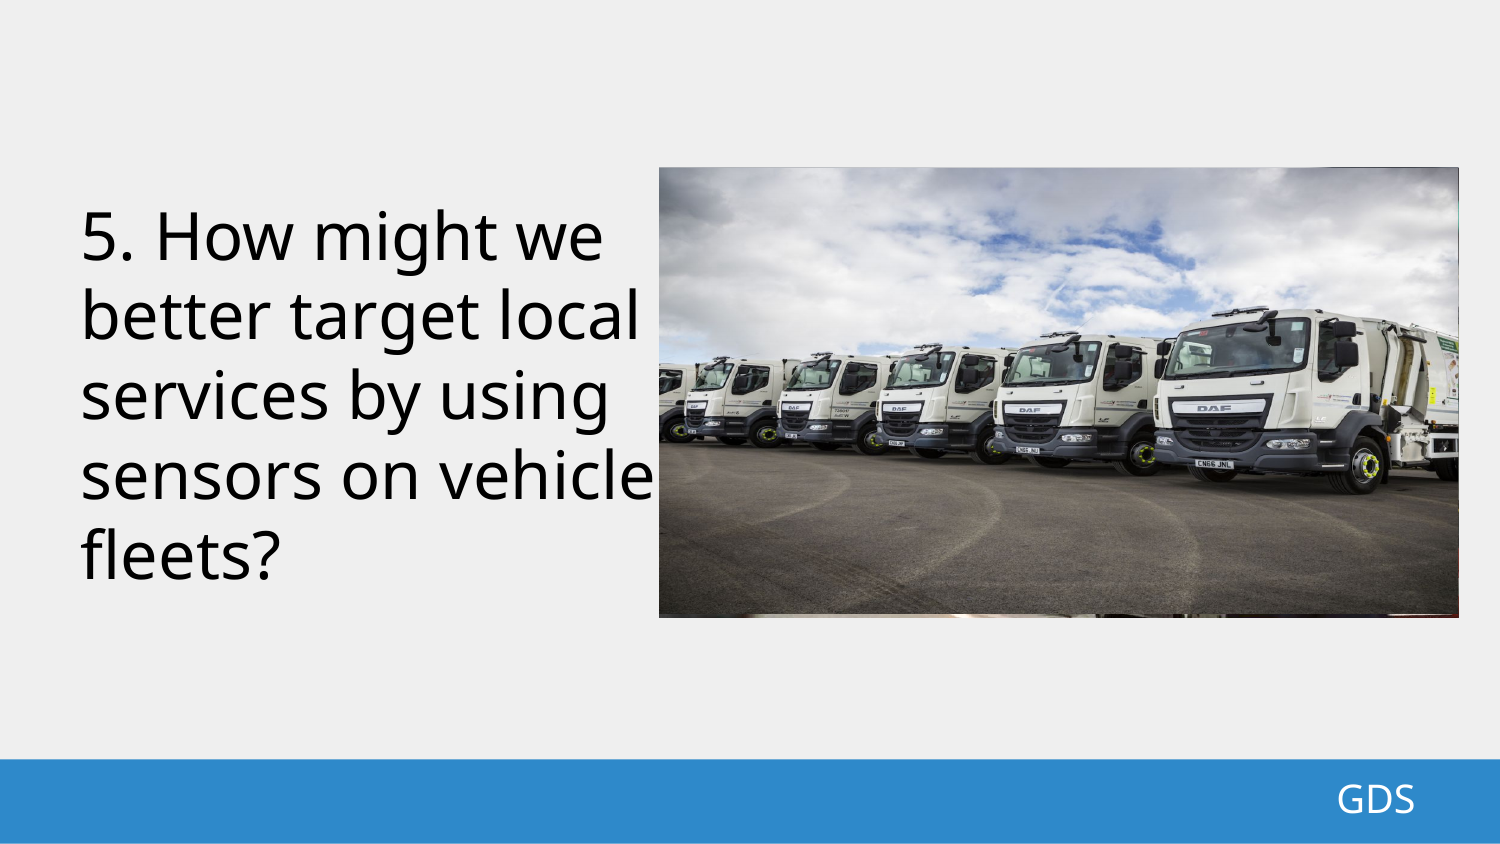

5. How might we better target local services by using sensors on vehicle fleets?